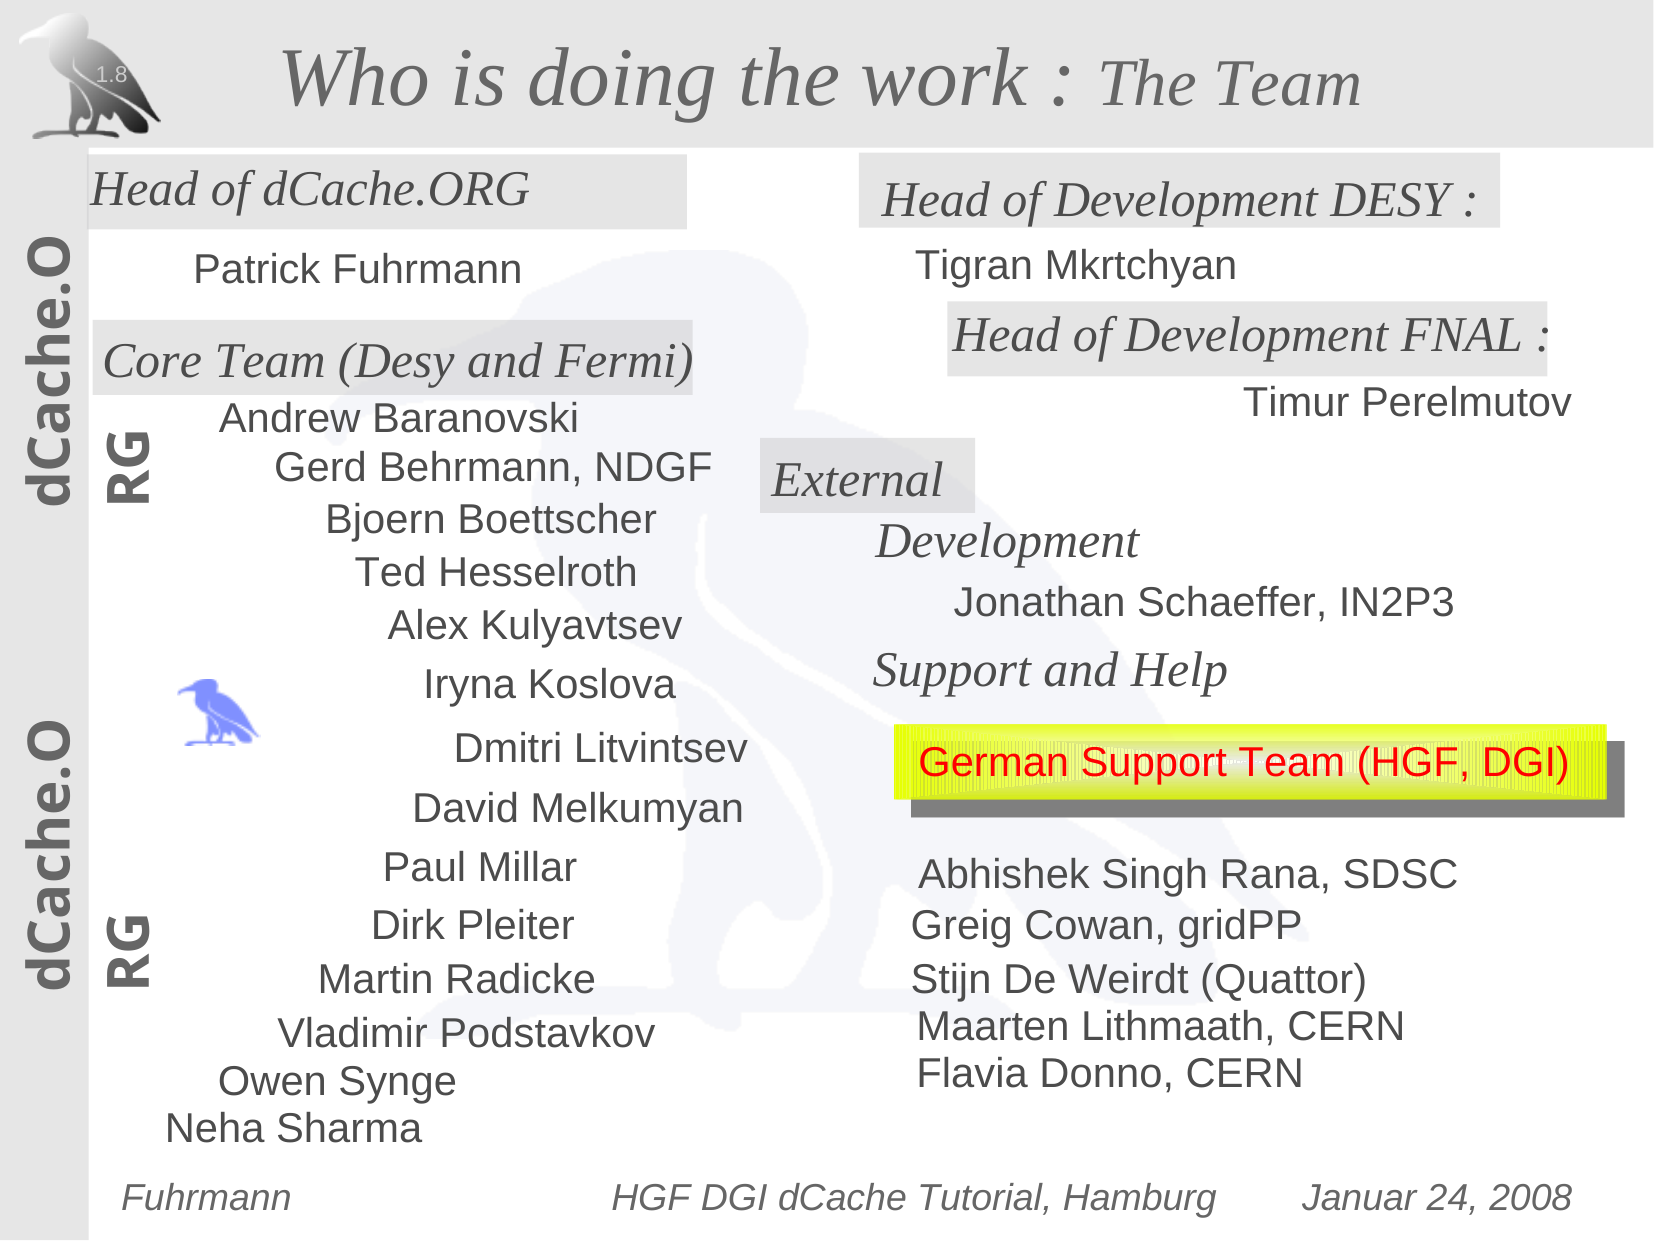

Who is doing the work : The Team
Head of dCache.ORG
Head of Development DESY :
Tigran Mkrtchyan
Patrick Fuhrmann
Head of Development FNAL :
Timur Perelmutov
Core Team (Desy and Fermi)
Andrew Baranovski
Gerd Behrmann, NDGF
External
Bjoern Boettscher
Development
Ted Hesselroth
Jonathan Schaeffer, IN2P3
Alex Kulyavtsev
Support and Help
Iryna Koslova
Dmitri Litvintsev
German Support Team (HGF, DGI)
David Melkumyan
Paul Millar
Abhishek Singh Rana, SDSC
Greig Cowan, gridPP
Dirk Pleiter
Stijn De Weirdt (Quattor)
Martin Radicke
Maarten Lithmaath, CERN
Vladimir Podstavkov
Flavia Donno, CERN
Owen Synge
Neha Sharma